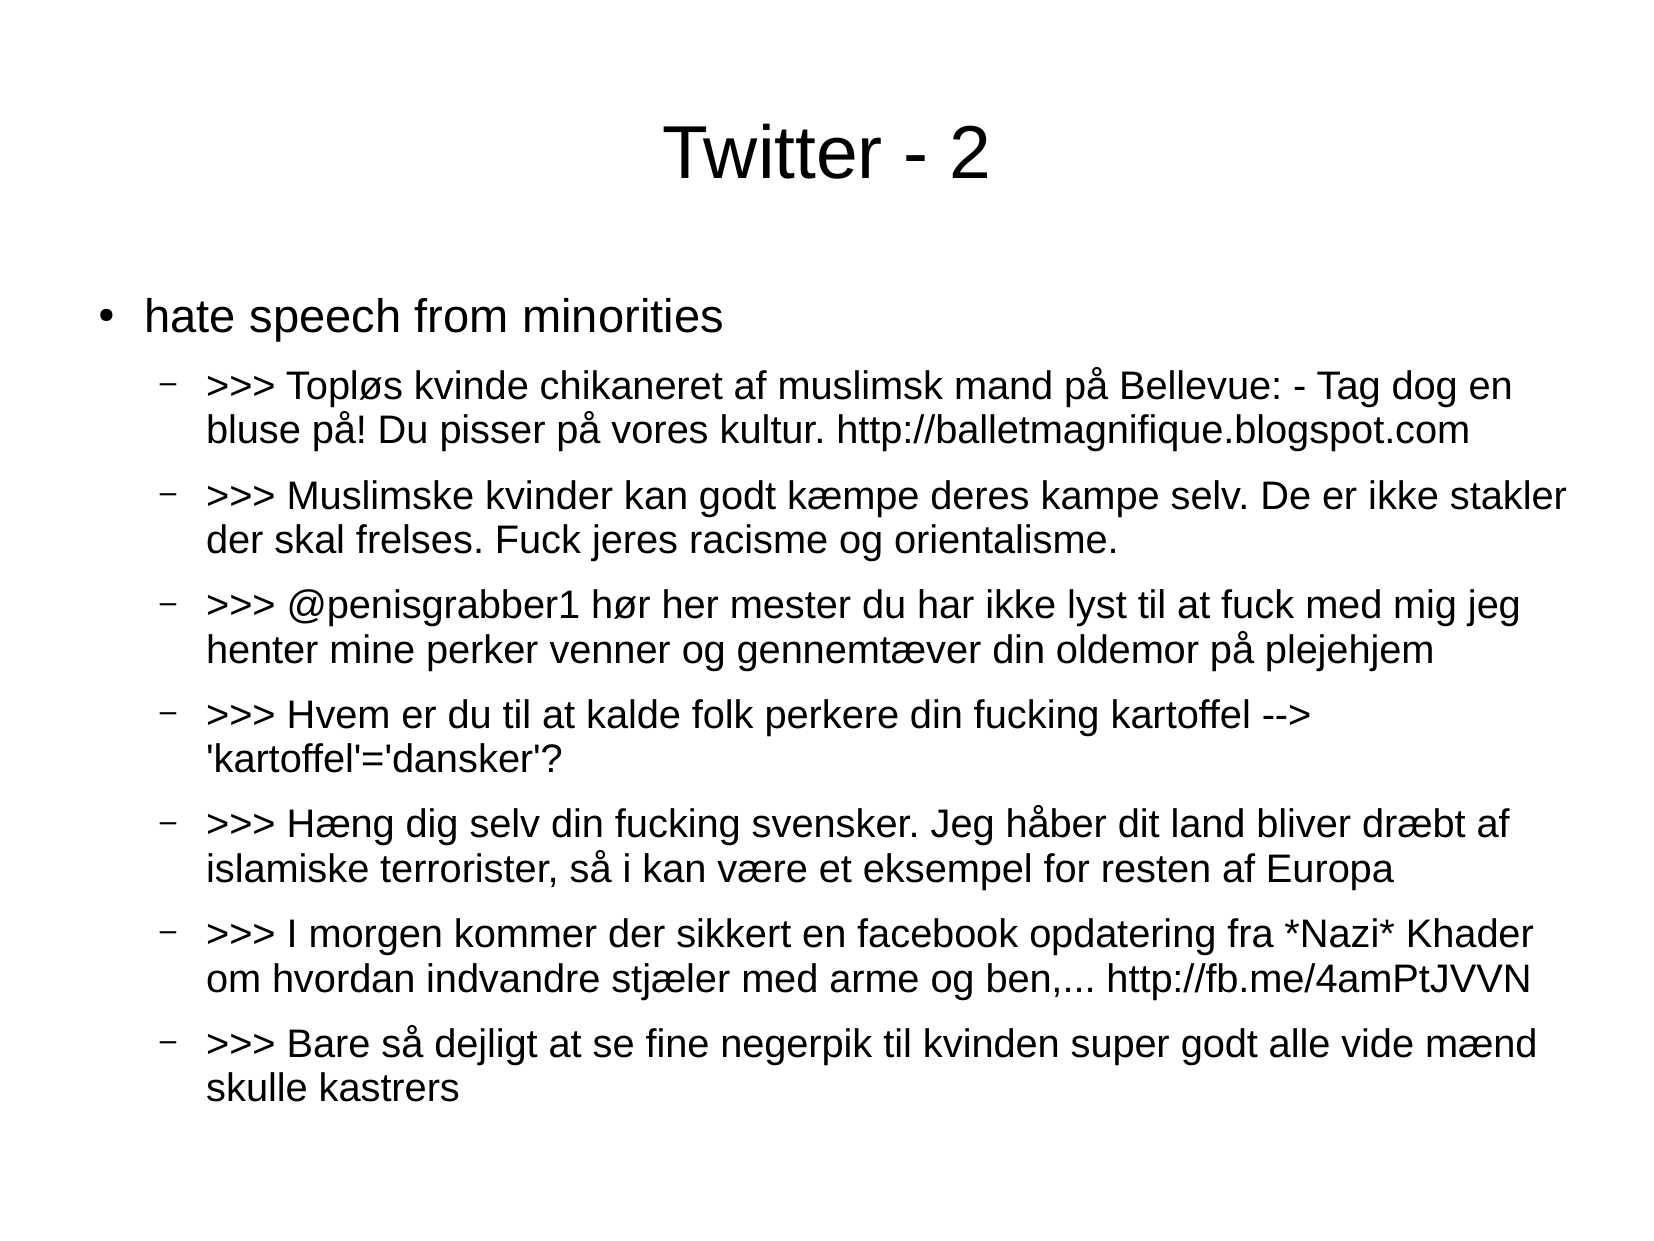

# Twitter - 2
hate speech from minorities
>>> Topløs kvinde chikaneret af muslimsk mand på Bellevue: - Tag dog en bluse på! Du pisser på vores kultur. http://balletmagnifique.blogspot.com
>>> Muslimske kvinder kan godt kæmpe deres kampe selv. De er ikke stakler der skal frelses. Fuck jeres racisme og orientalisme.
>>> @penisgrabber1 hør her mester du har ikke lyst til at fuck med mig jeg henter mine perker venner og gennemtæver din oldemor på plejehjem
>>> Hvem er du til at kalde folk perkere din fucking kartoffel --> 'kartoffel'='dansker'?
>>> Hæng dig selv din fucking svensker. Jeg håber dit land bliver dræbt af islamiske terrorister, så i kan være et eksempel for resten af Europa
>>> I morgen kommer der sikkert en facebook opdatering fra *Nazi* Khader om hvordan indvandre stjæler med arme og ben,... http://fb.me/4amPtJVVN
>>> Bare så dejligt at se fine negerpik til kvinden super godt alle vide mænd skulle kastrers